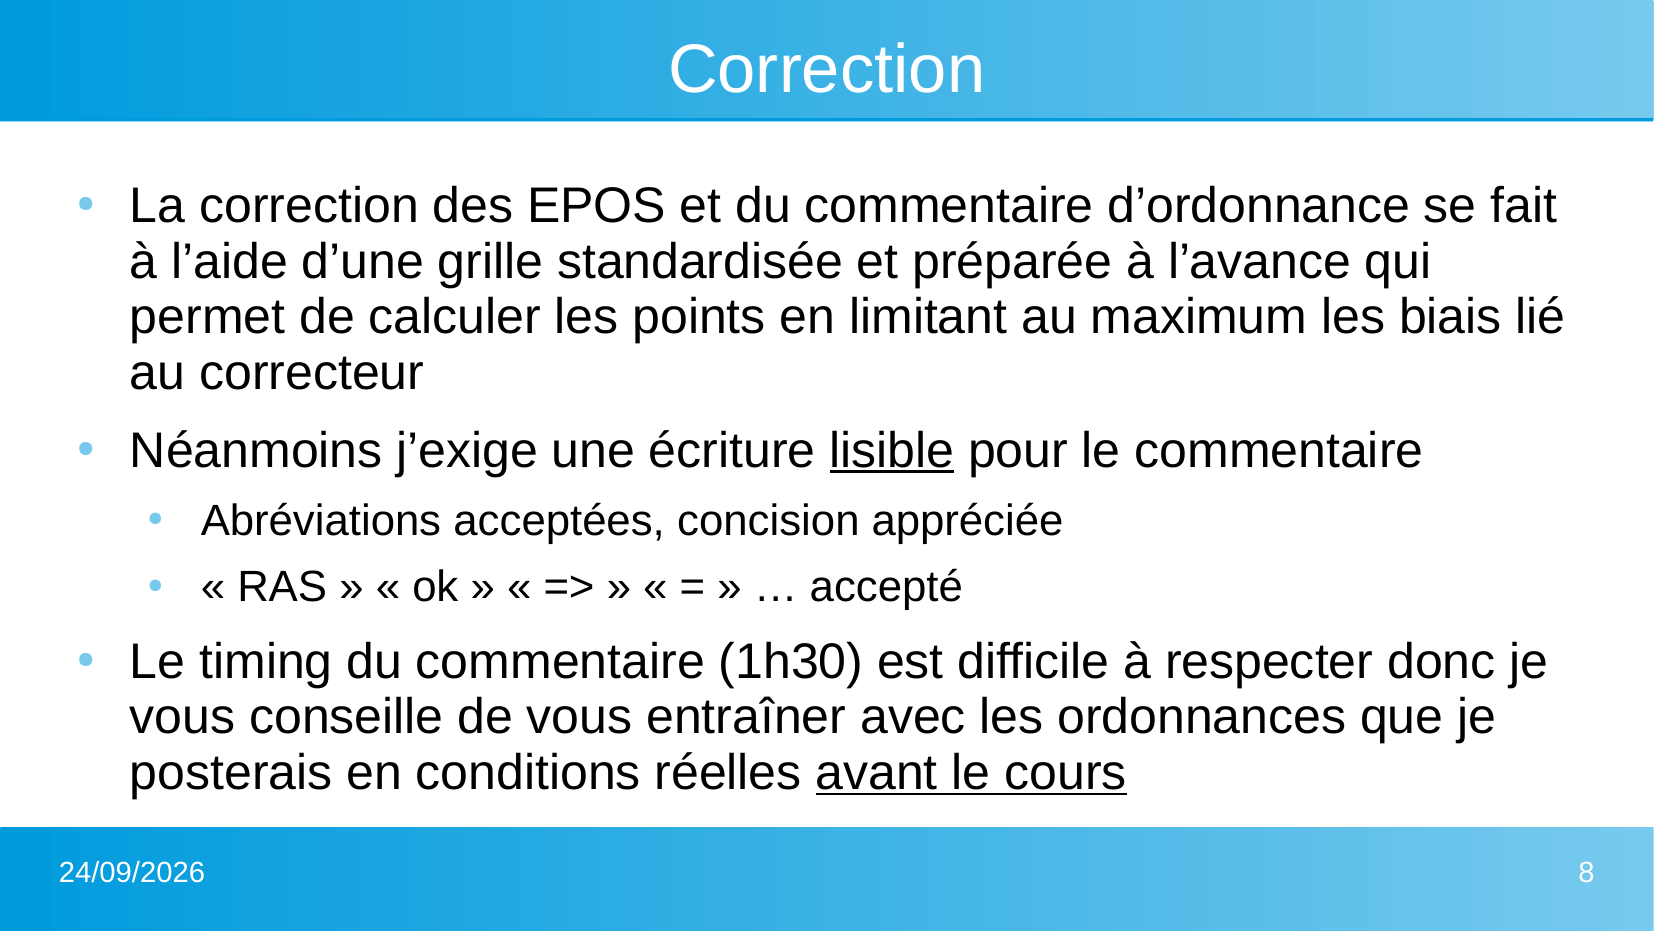

# Correction
La correction des EPOS et du commentaire d’ordonnance se fait à l’aide d’une grille standardisée et préparée à l’avance qui permet de calculer les points en limitant au maximum les biais lié au correcteur
Néanmoins j’exige une écriture lisible pour le commentaire
Abréviations acceptées, concision appréciée
« RAS » « ok » « => » « = » … accepté
Le timing du commentaire (1h30) est difficile à respecter donc je vous conseille de vous entraîner avec les ordonnances que je posterais en conditions réelles avant le cours
8